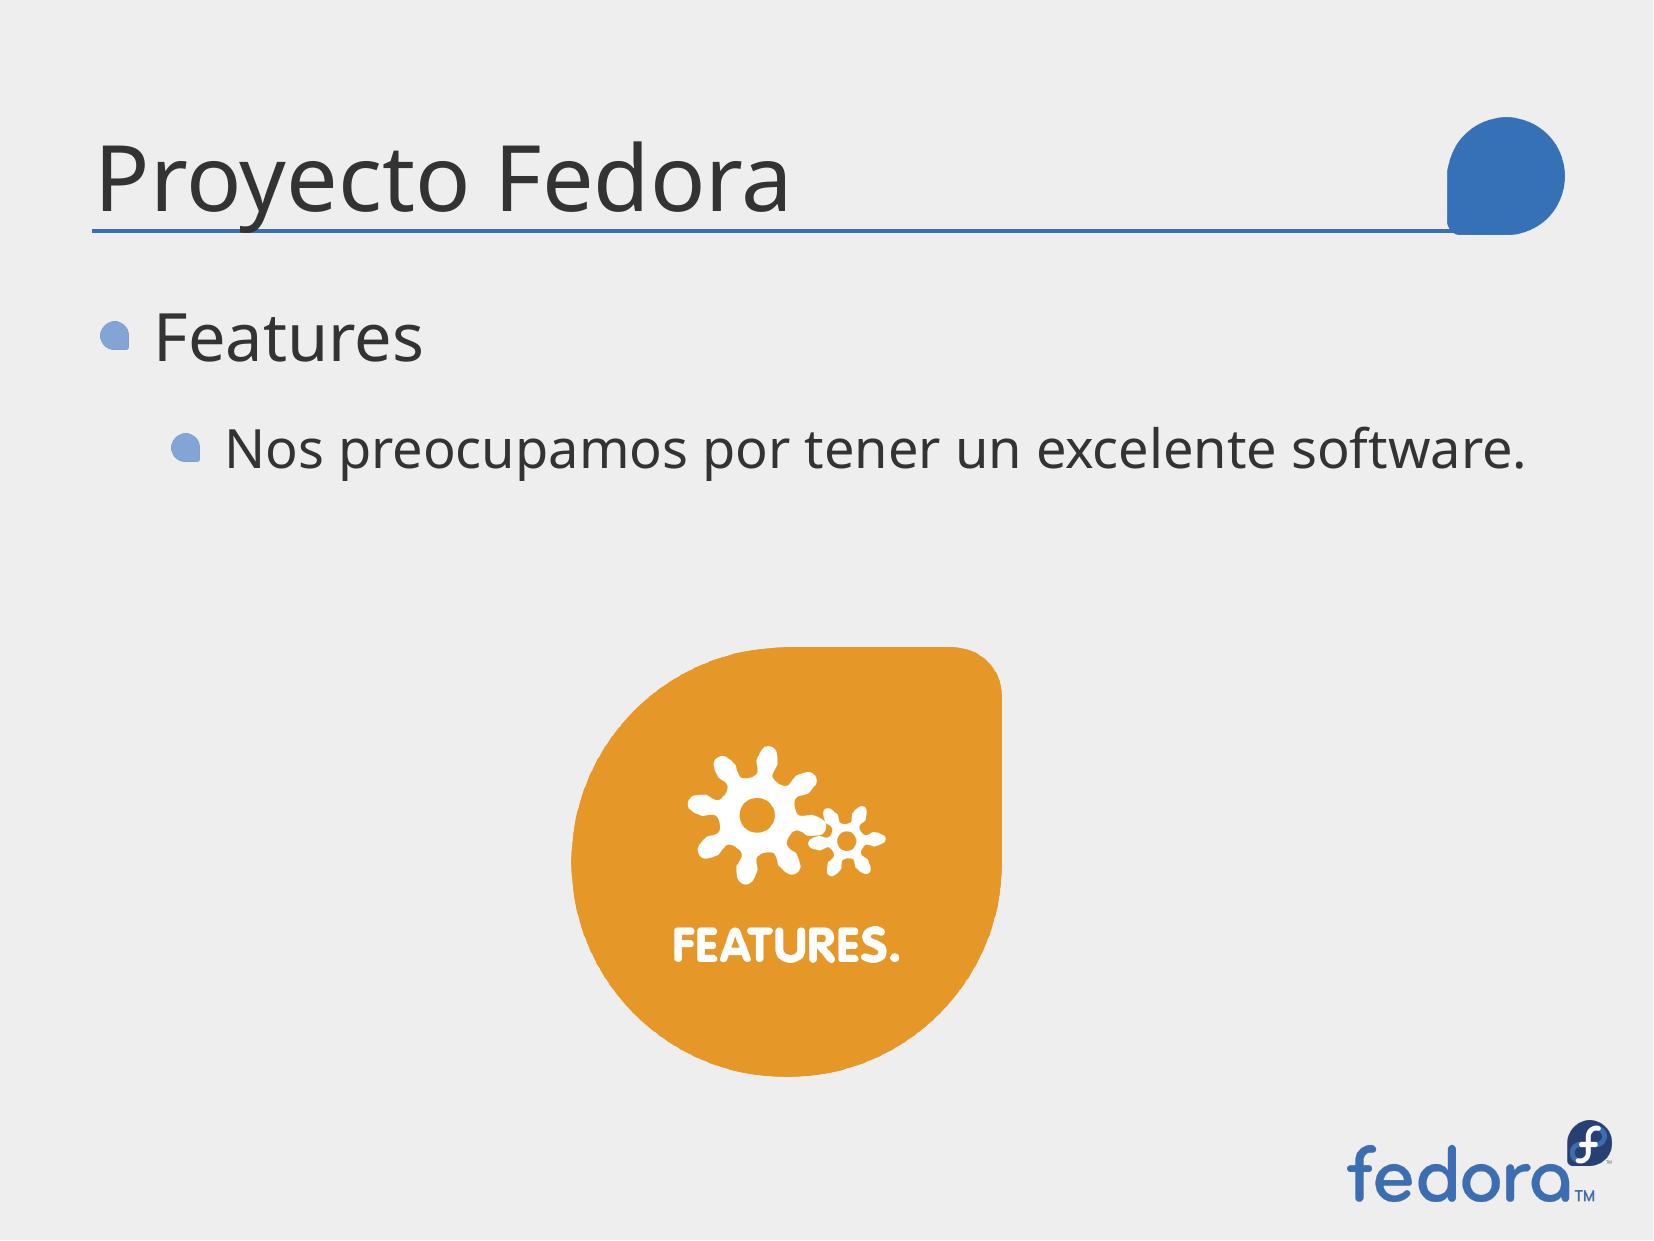

Proyecto Fedora
# Features
Nos preocupamos por tener un excelente software.